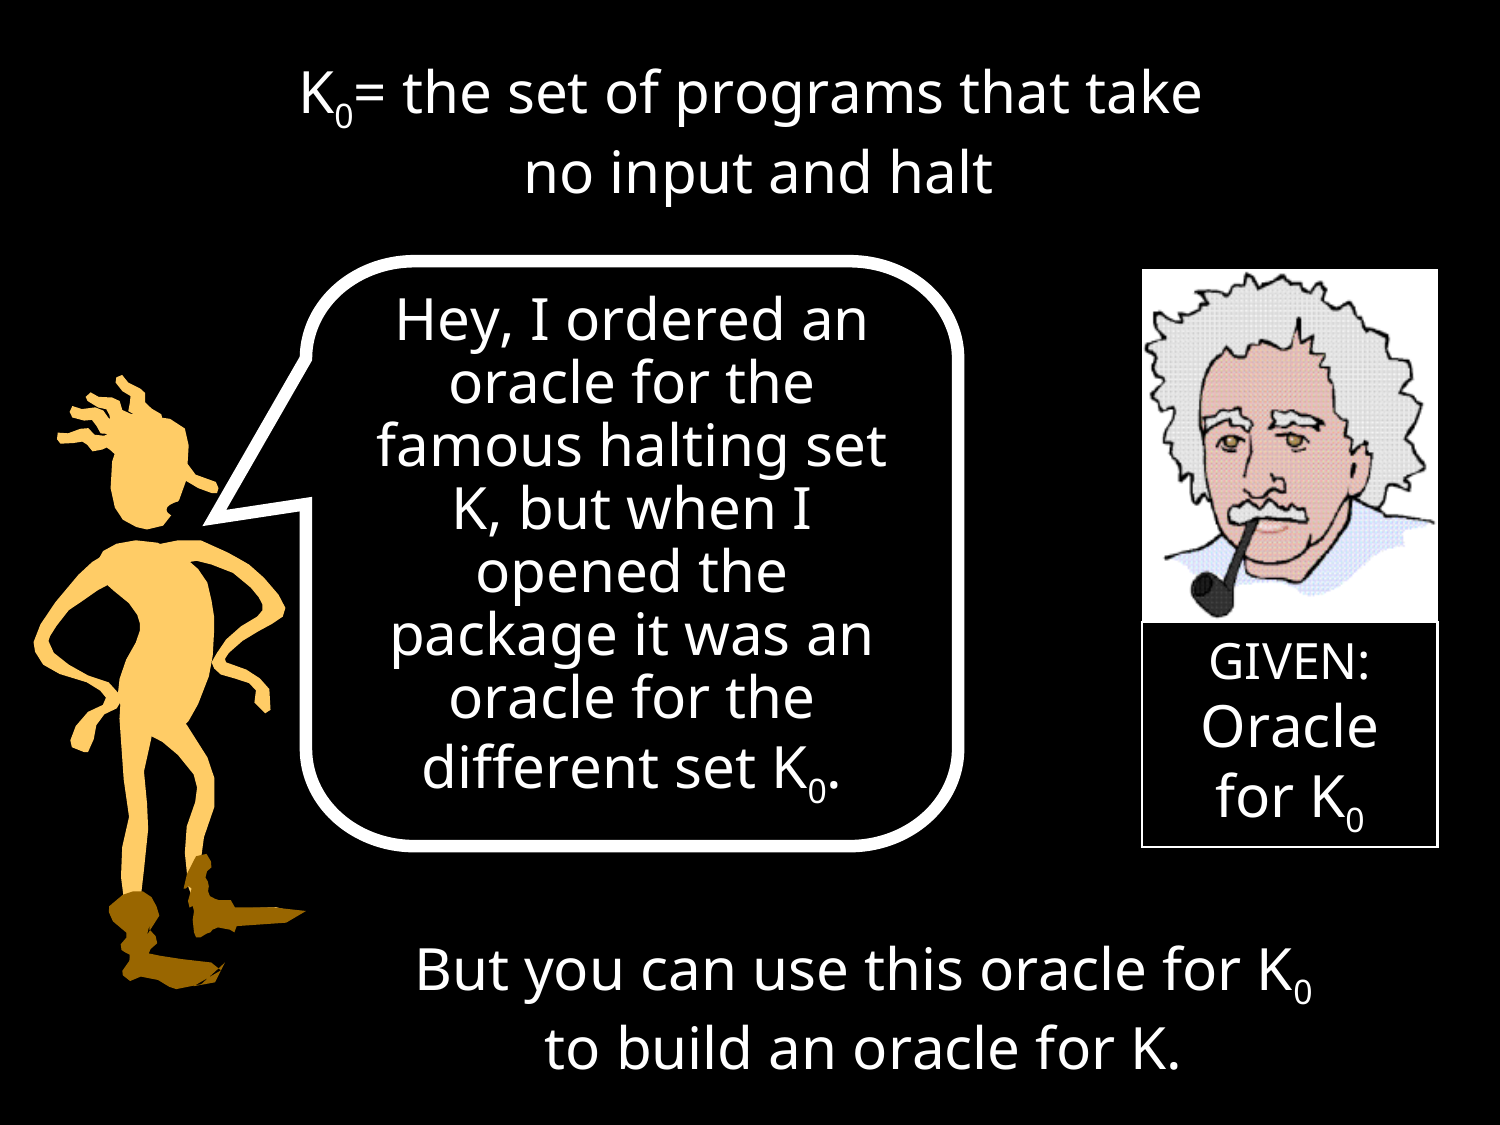

K0= the set of programs that take
no input and halt
Hey, I ordered an oracle for the famous halting set K, but when I opened the package it was an oracle for the different set K0.
GIVEN:Oracle for K0
But you can use this oracle for K0
to build an oracle for K.